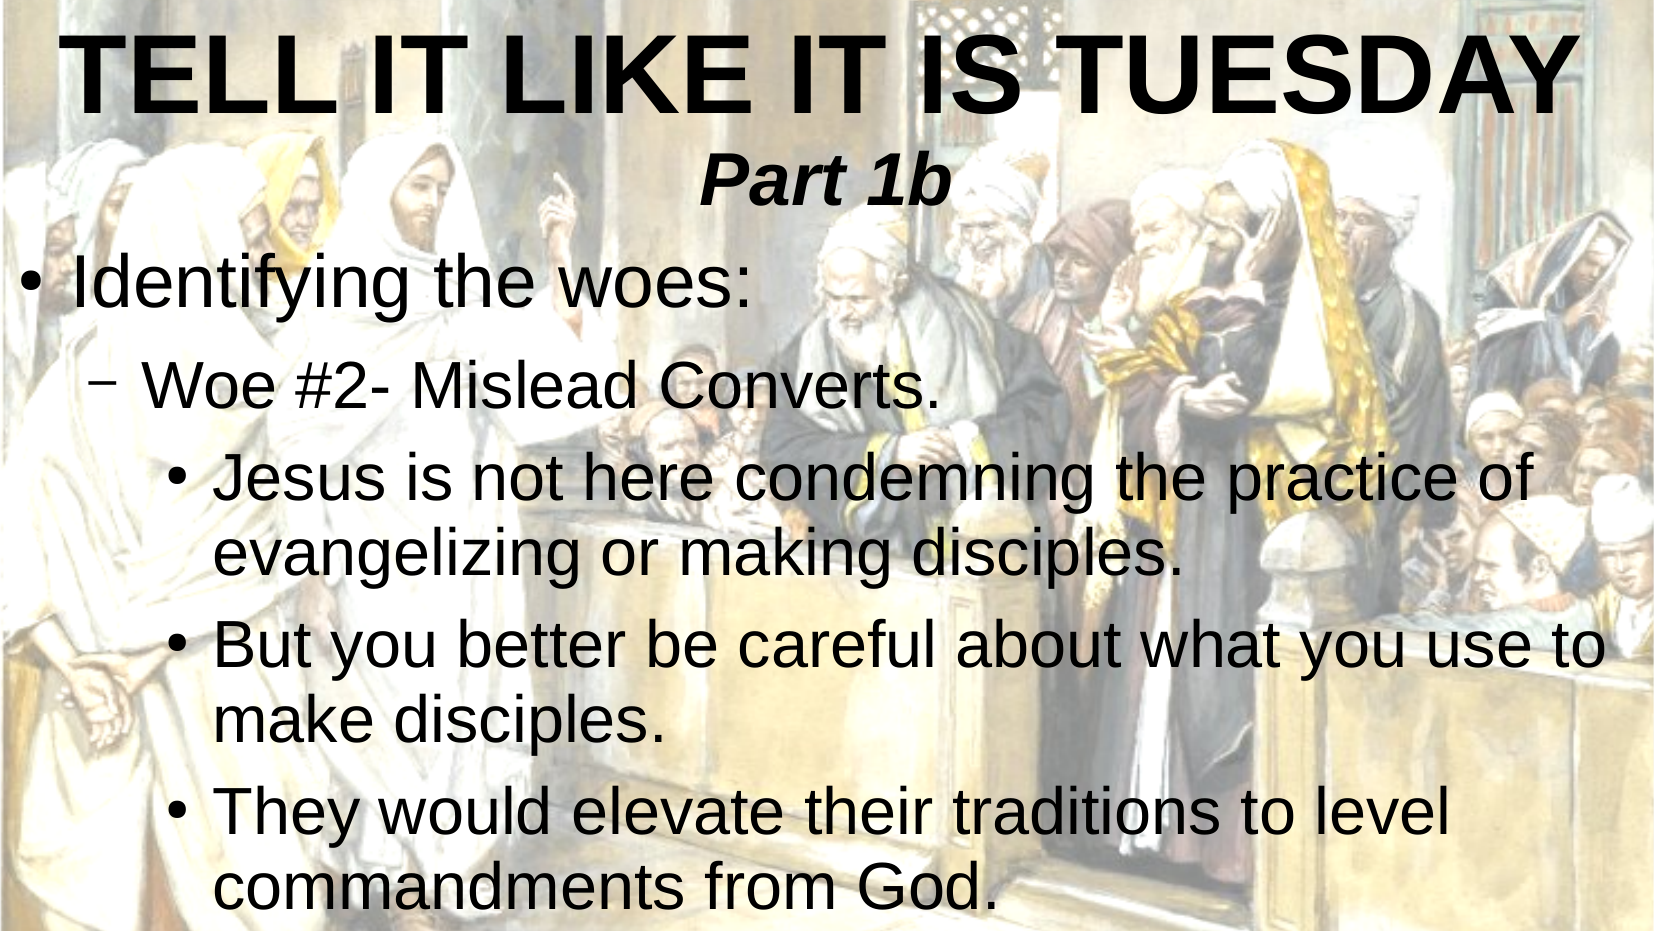

TELL IT LIKE IT IS TUESDAY
Part 1b
# Identifying the woes:
Woe #2- Mislead Converts.
Jesus is not here condemning the practice of evangelizing or making disciples.
But you better be careful about what you use to make disciples.
They would elevate their traditions to level commandments from God.